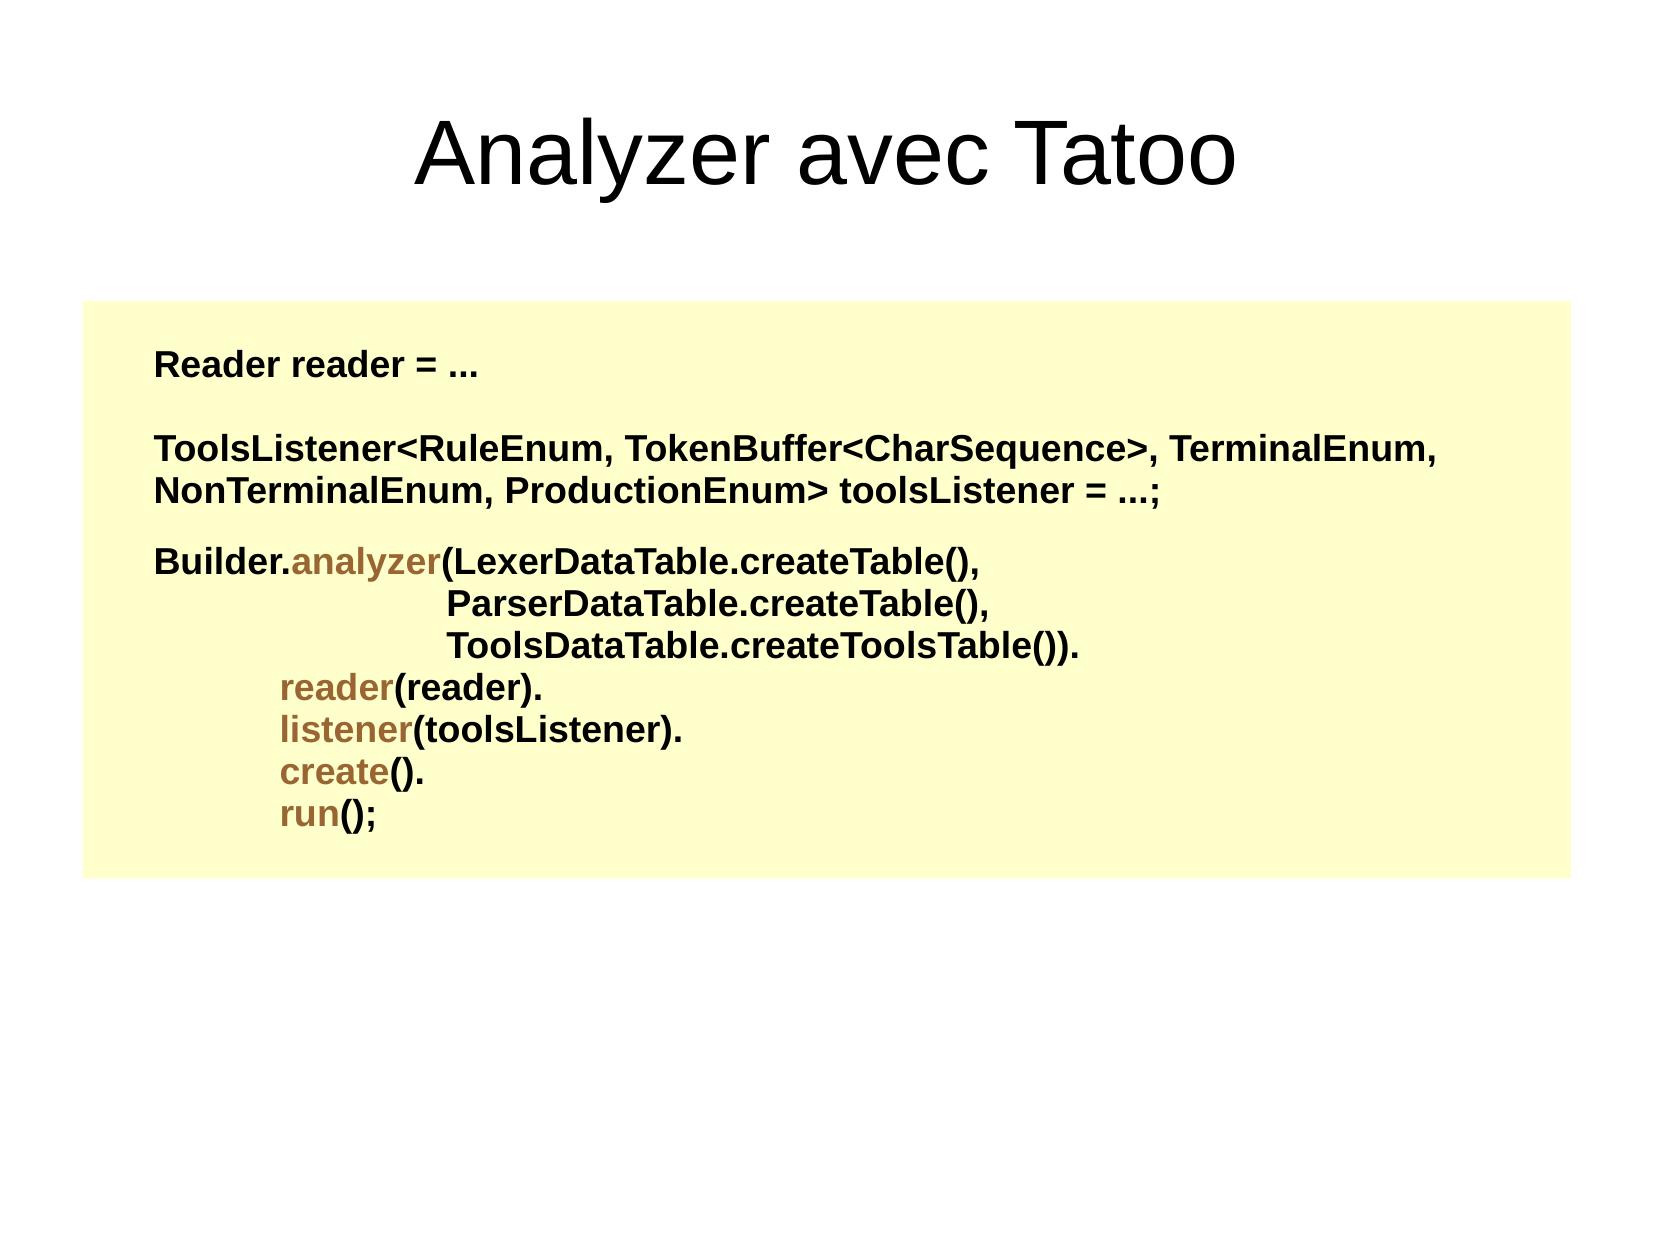

# Analyzer avec Tatoo
Reader reader = ...
ToolsListener<RuleEnum, TokenBuffer<CharSequence>, TerminalEnum, NonTerminalEnum, ProductionEnum> toolsListener = ...;
Builder.analyzer(LexerDataTable.createTable(),
 ParserDataTable.createTable(),
 ToolsDataTable.createToolsTable()).
 reader(reader).
 listener(toolsListener).
 create().
 run();